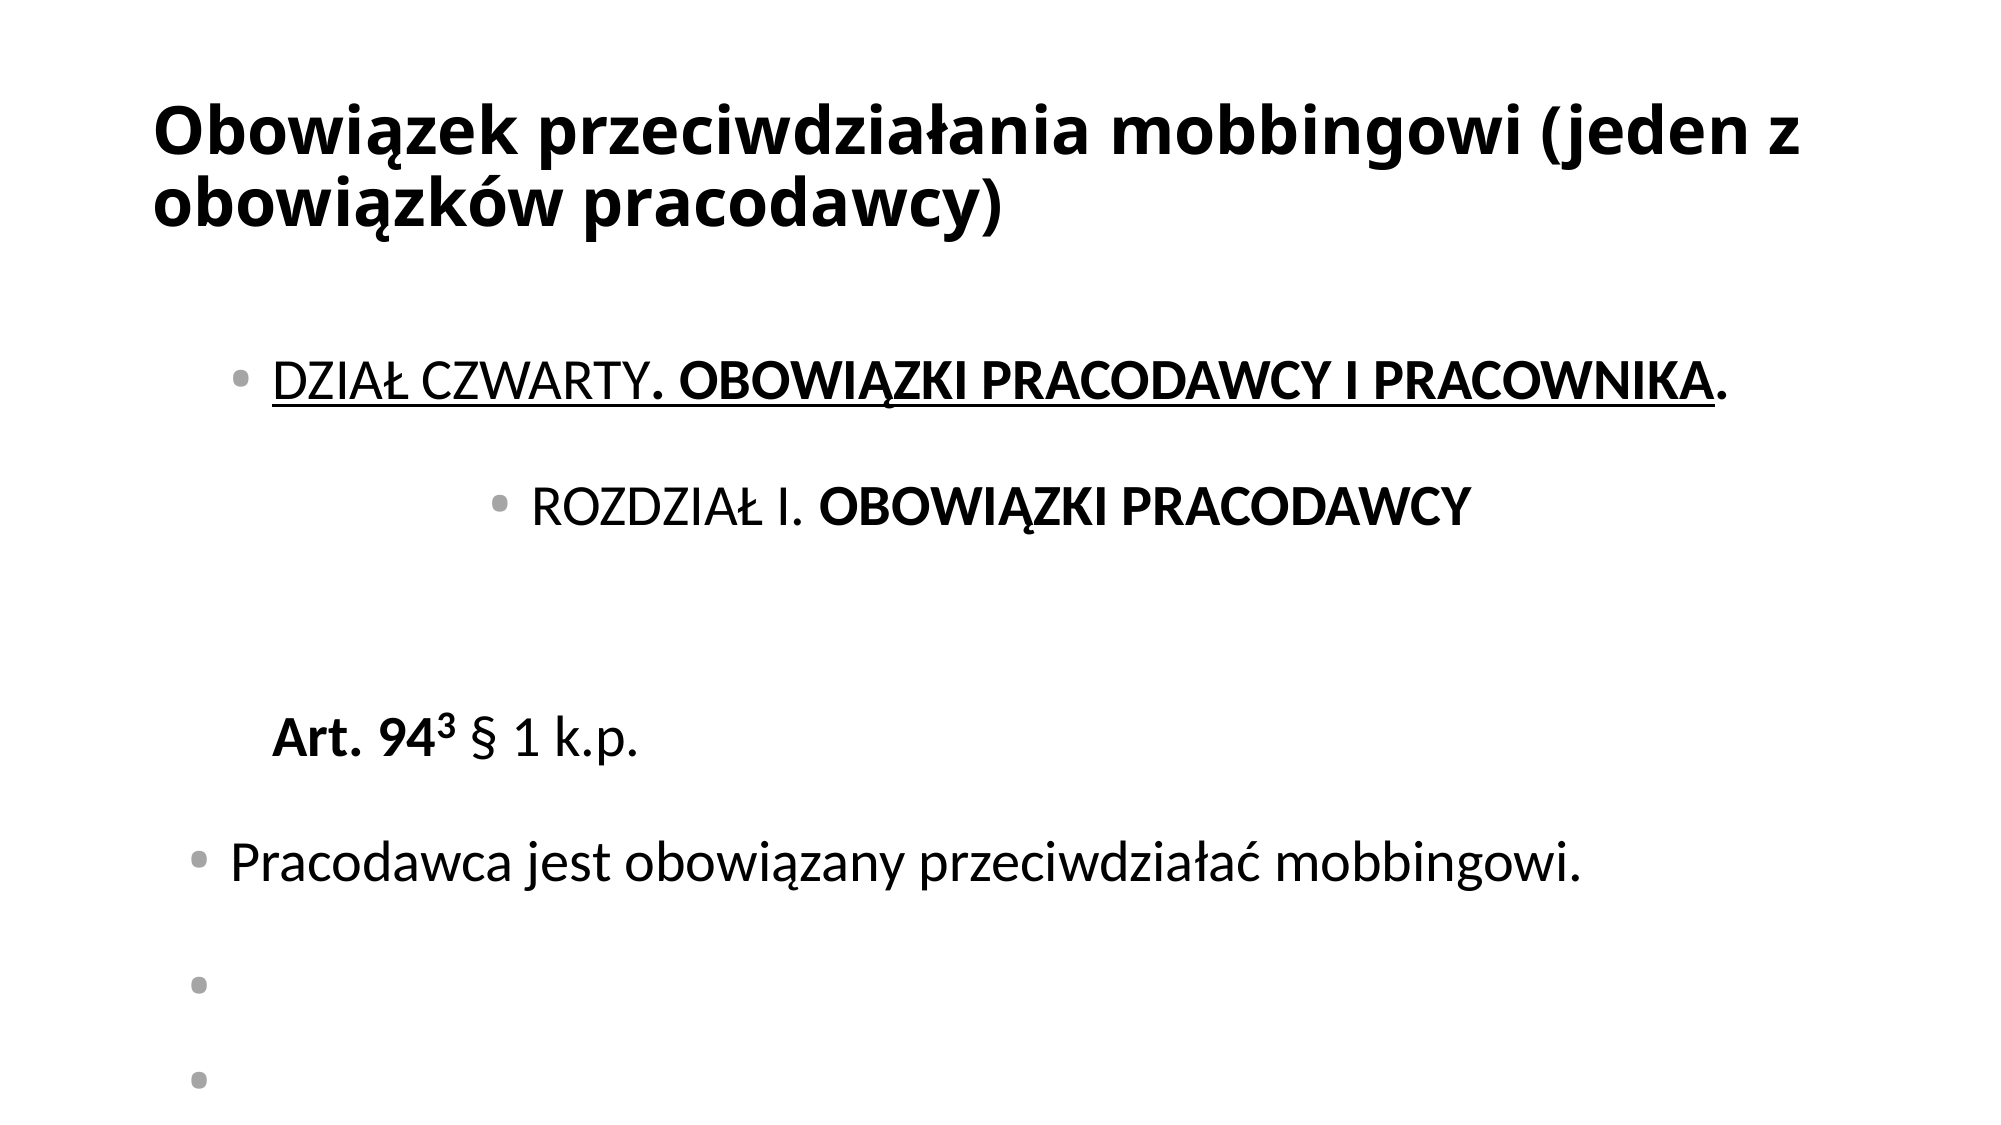

# Obowiązek przeciwdziałania mobbingowi (jeden z obowiązków pracodawcy)
DZIAŁ CZWARTY. OBOWIĄZKI PRACODAWCY I PRACOWNIKA.
ROZDZIAŁ I. OBOWIĄZKI PRACODAWCY
Art. 943 § 1 k.p.
Pracodawca jest obowiązany przeciwdziałać mobbingowi.